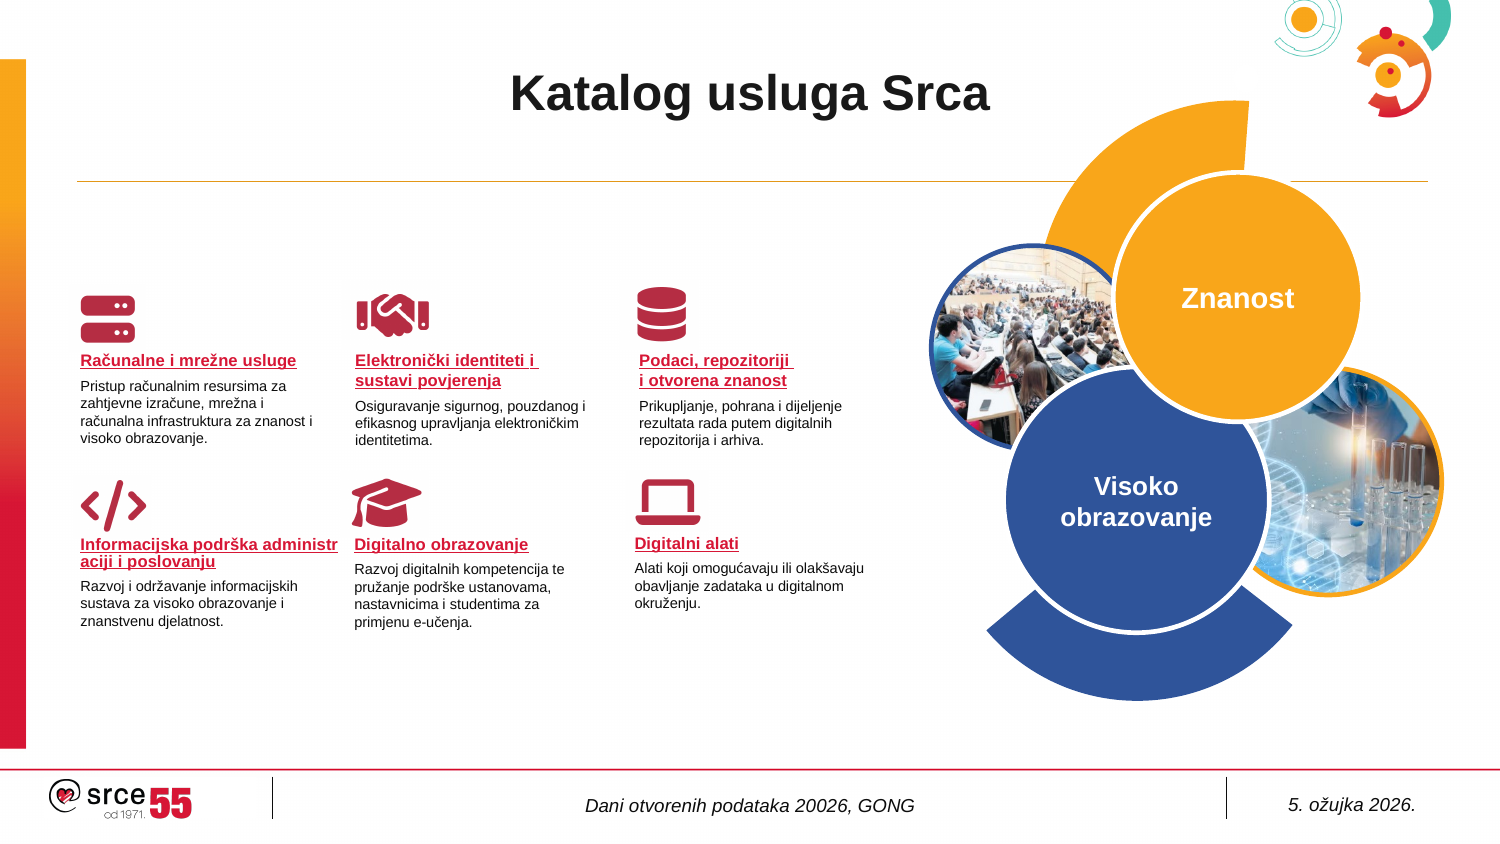

Znanost
Visoko obrazovanje
# Katalog usluga Srca
Podaci, repozitoriji i otvorena znanost
Prikupljanje, pohrana i dijeljenje rezultata rada putem digitalnih repozitorija i arhiva.
Elektronički identiteti i sustavi povjerenja
Osiguravanje sigurnog, pouzdanog i efikasnog upravljanja elektroničkim identitetima.
Računalne i mrežne usluge
Pristup računalnim resursima za zahtjevne izračune, mrežna i računalna infrastruktura za znanost i visoko obrazovanje.
Digitalno obrazovanje
Razvoj digitalnih kompetencija te pružanje podrške ustanovama, nastavnicima i studentima za primjenu e-učenja.
Digitalni alati
Alati koji omogućavaju ili olakšavaju obavljanje zadataka u digitalnom okruženju.
Informacijska podrška administraciji i poslovanju
Razvoj i održavanje informacijskih sustava za visoko obrazovanje i znanstvenu djelatnost.
5. ožujka 2026.
Dani otvorenih podataka 20026, GONG